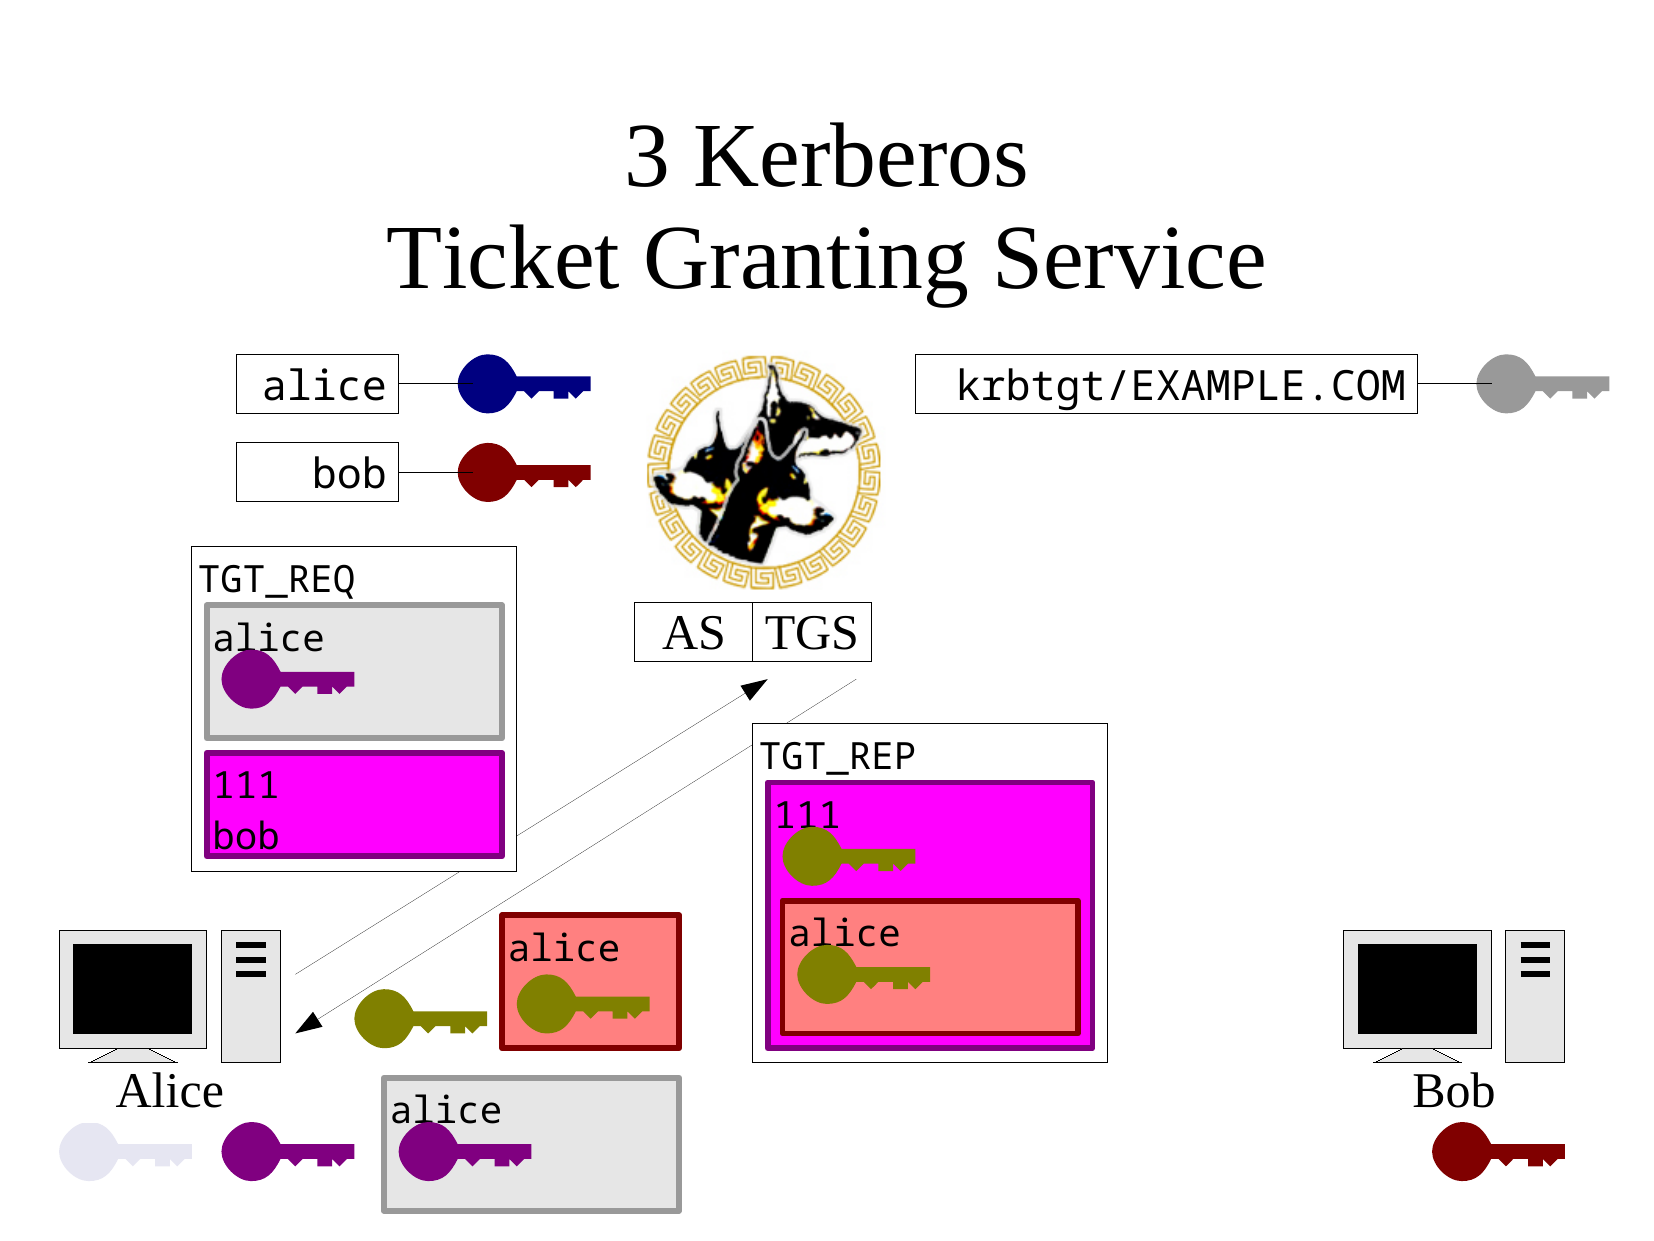

# 3 Kerberos Ticket Granting Service
alice
krbtgt/EXAMPLE.COM
bob
TGT_REQ
alice
111
bob
AS
TGS
TGT_REP
111
alice
alice
Alice
Bob
alice